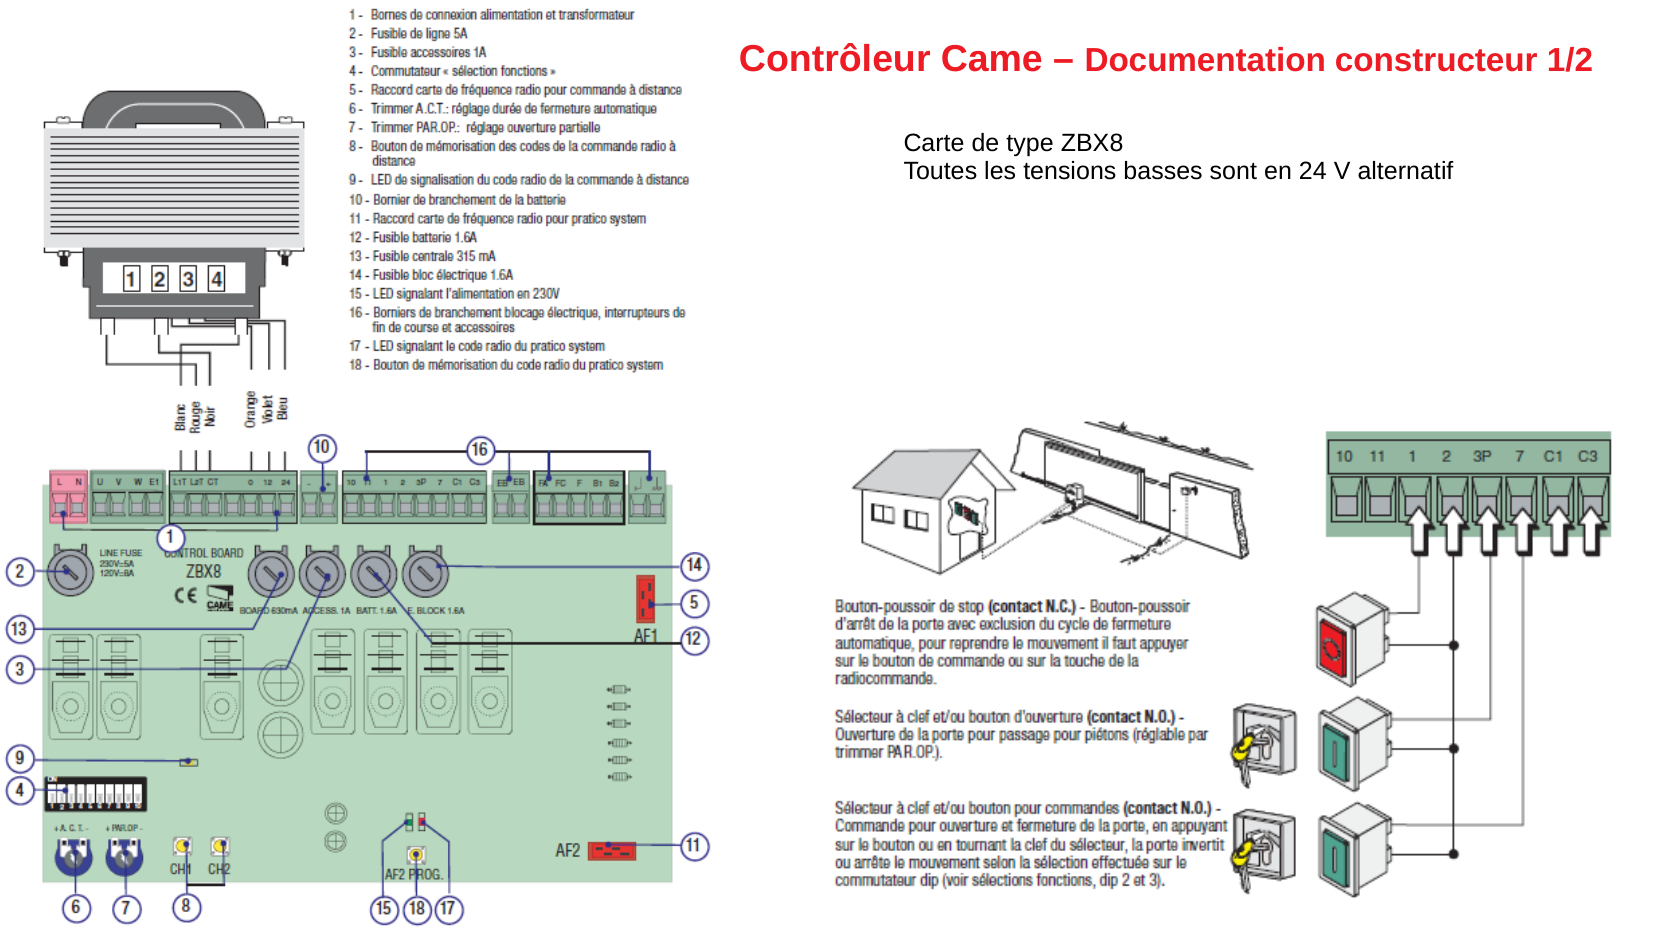

Contrôleur Came – Documentation constructeur 1/2
Carte de type ZBX8
Toutes les tensions basses sont en 24 V alternatif